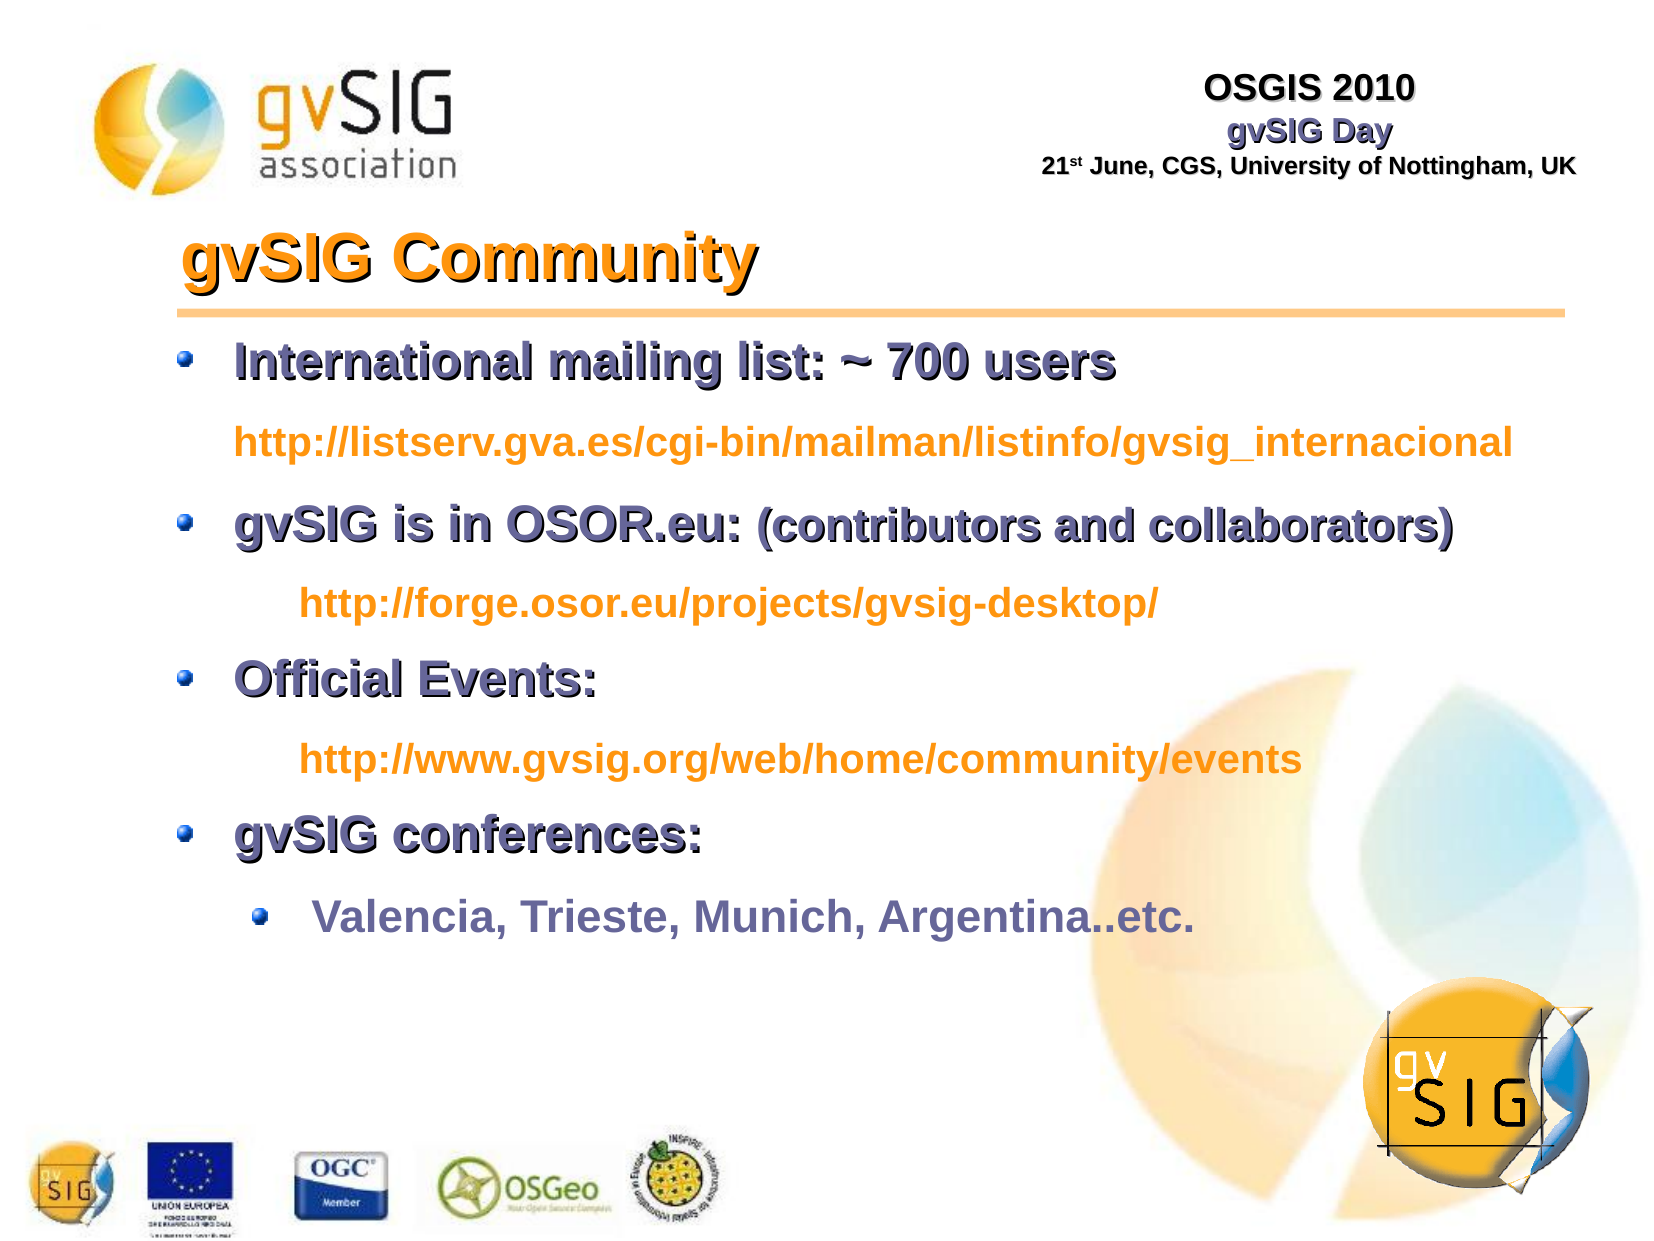

gvSIG Community
# International mailing list: ~ 700 users
http://listserv.gva.es/cgi-bin/mailman/listinfo/gvsig_internacional
gvSIG is in OSOR.eu: (contributors and collaborators)
http://forge.osor.eu/projects/gvsig-desktop/
Official Events:
http://www.gvsig.org/web/home/community/events
gvSIG conferences:
 Valencia, Trieste, Munich, Argentina..etc.